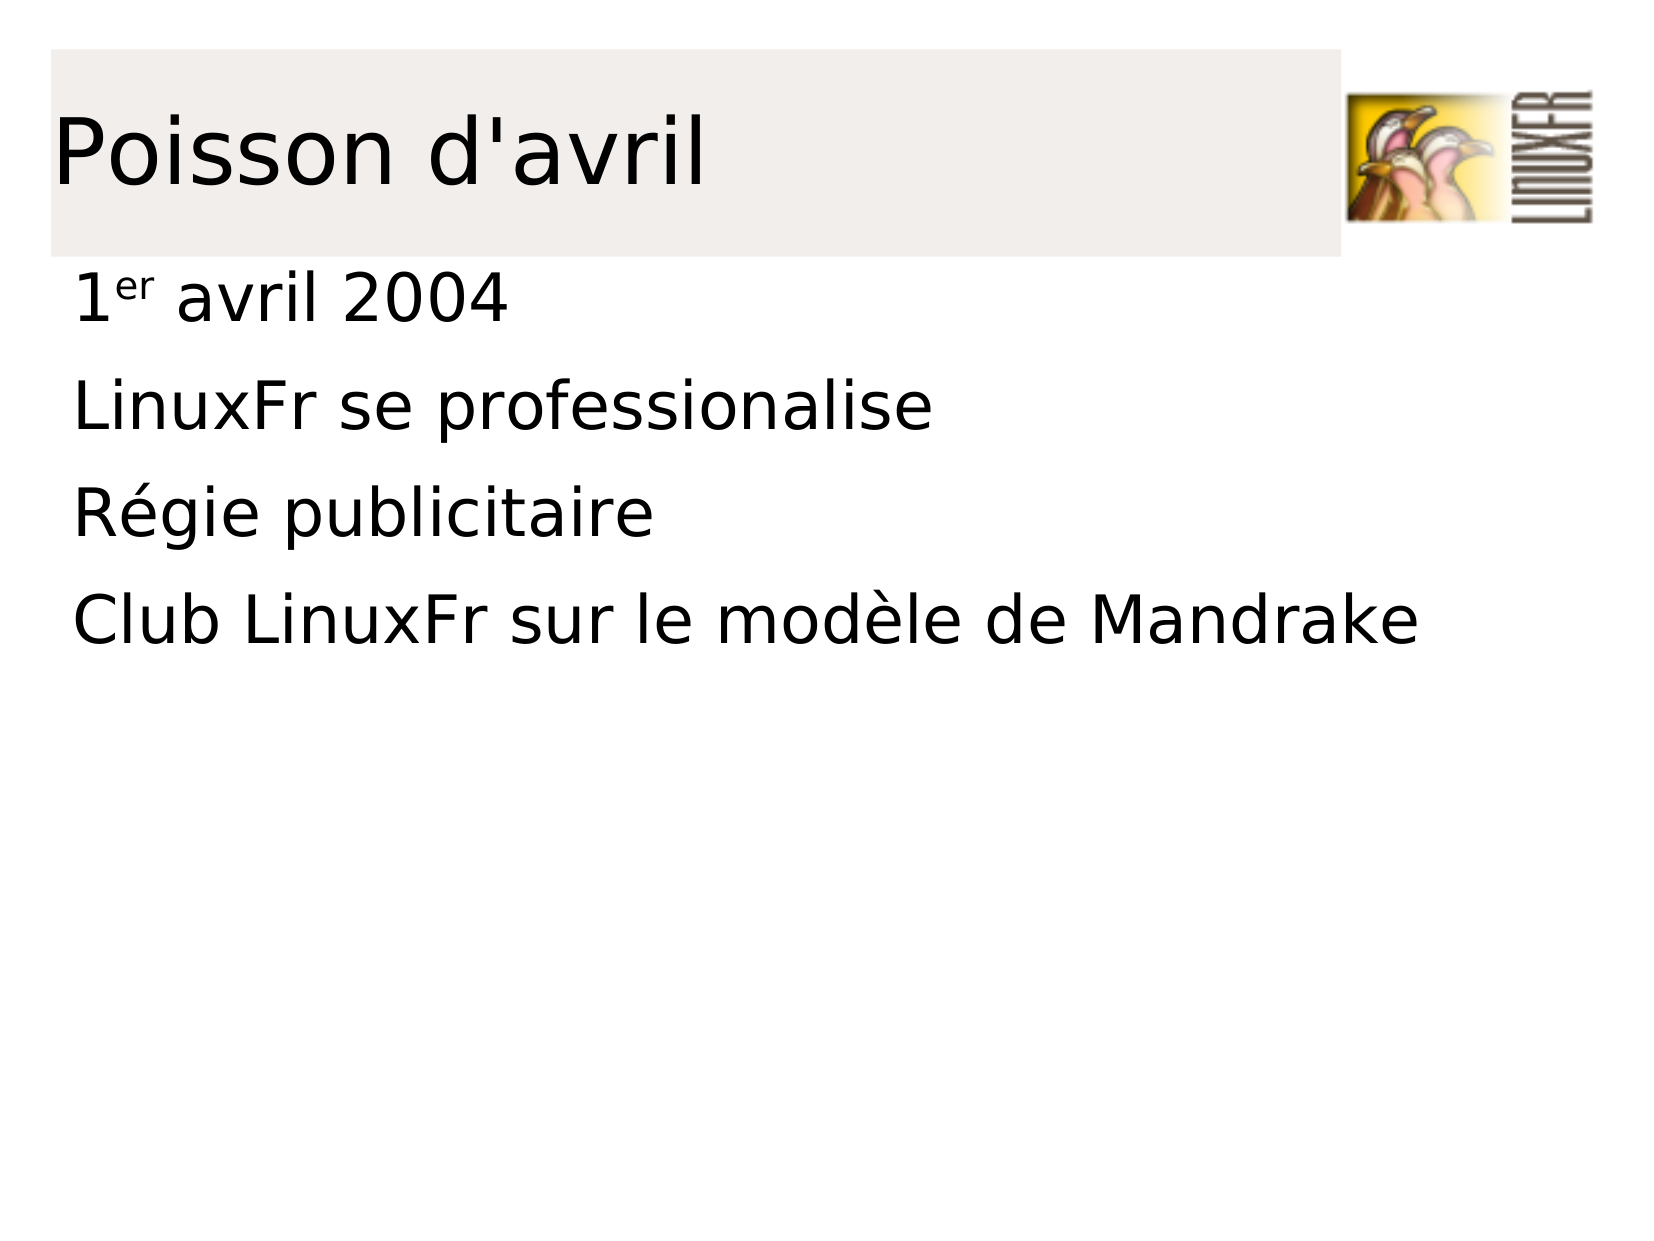

# Poisson d'avril
1er avril 2004
LinuxFr se professionalise
Régie publicitaire
Club LinuxFr sur le modèle de Mandrake